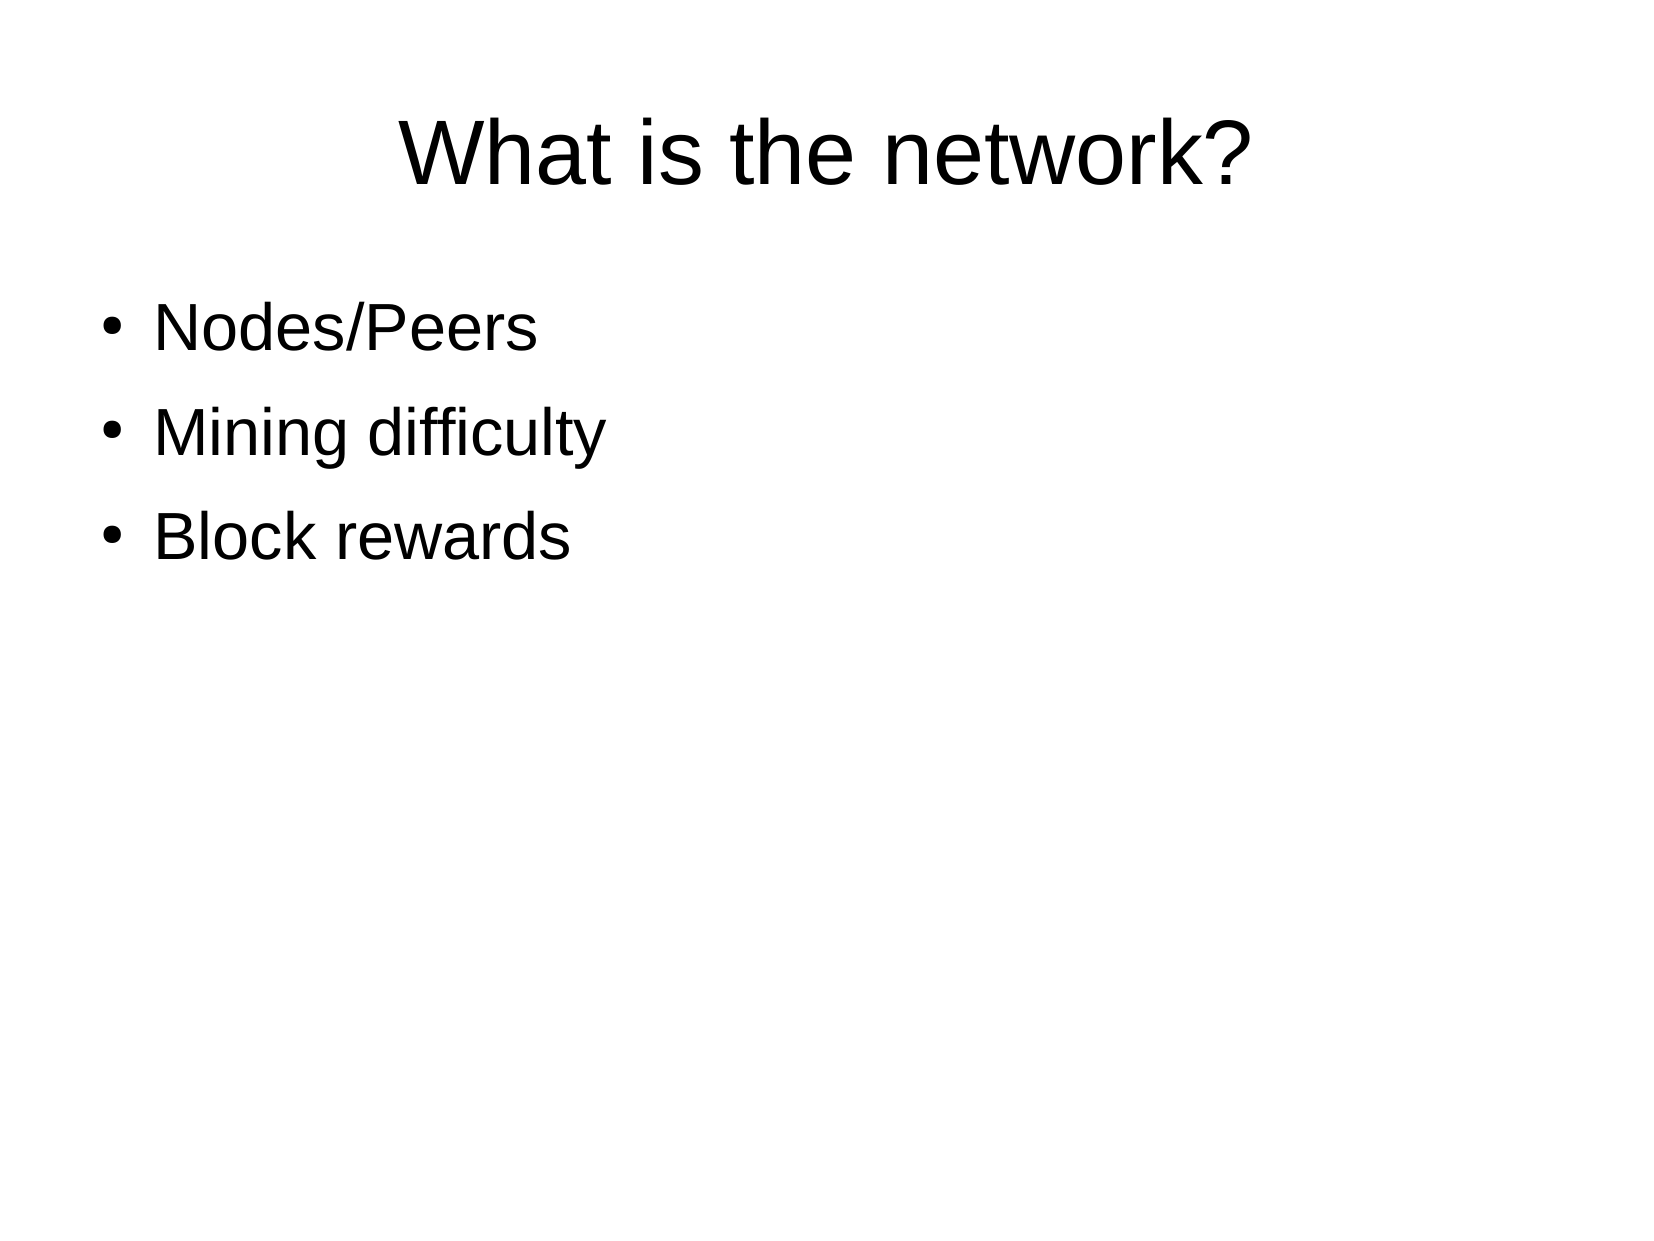

# What is the network?
Nodes/Peers
Mining difficulty
Block rewards